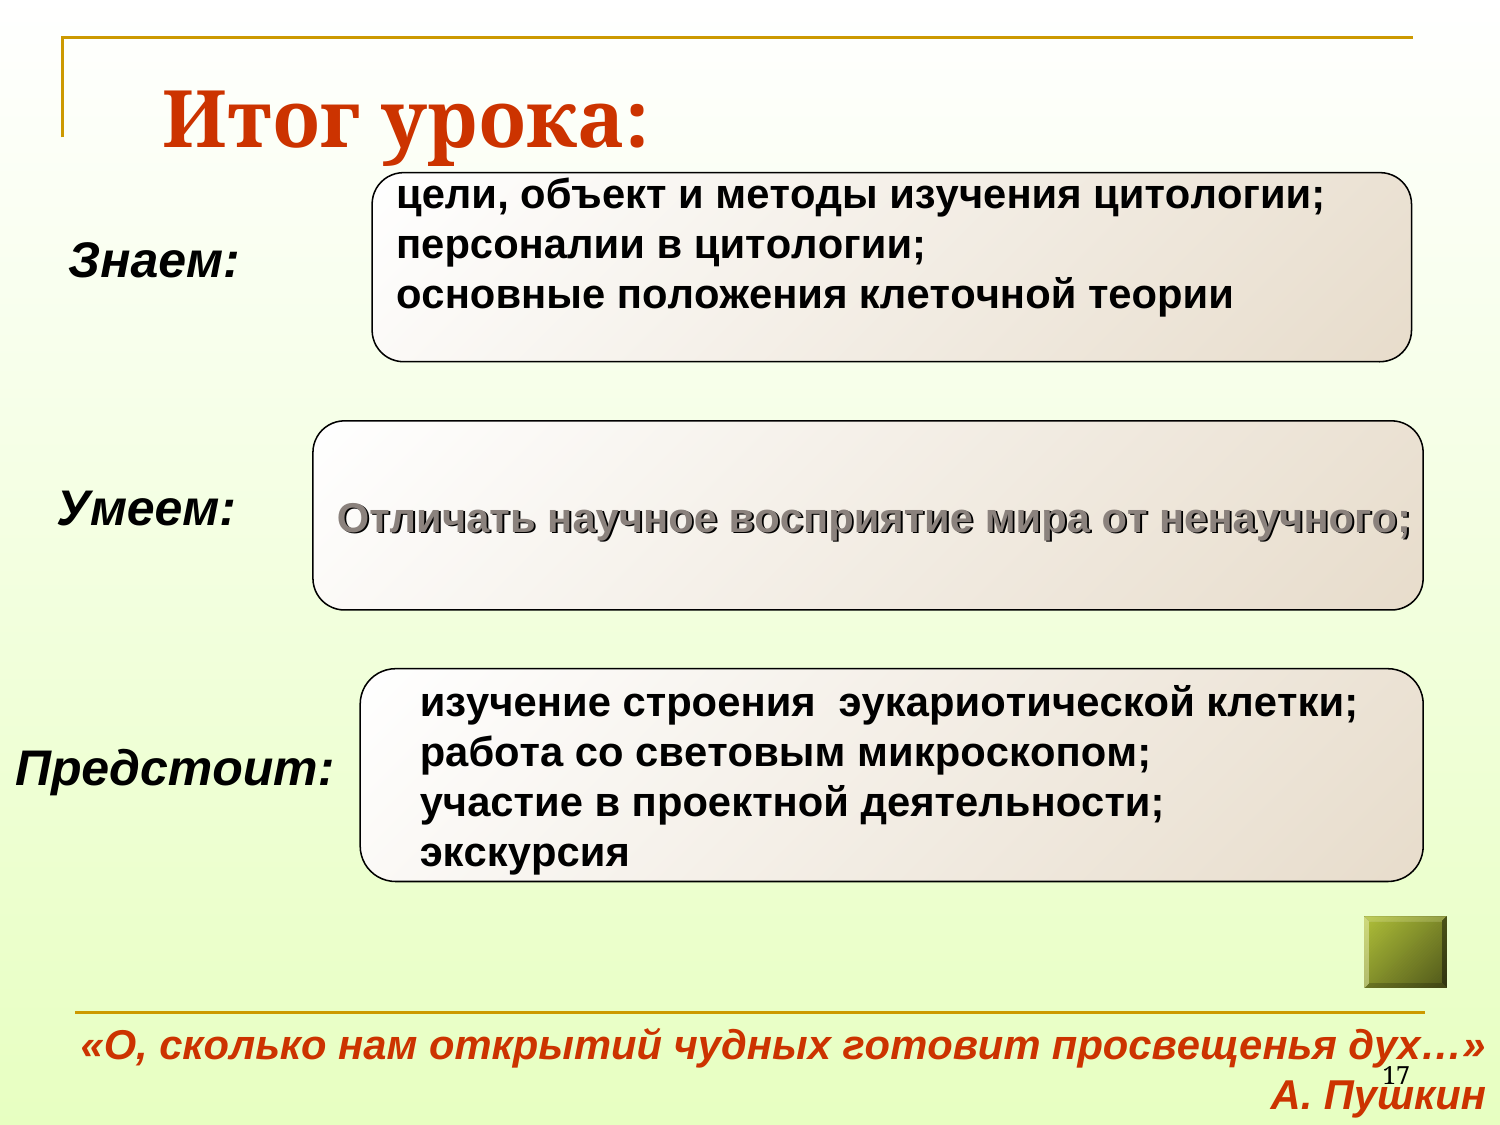

# Итог урока:
цели, объект и методы изучения цитологии;
персоналии в цитологии;
основные положения клеточной теории
Знаем:
Отличать научное восприятие мира от ненаучного;
Умеем:
 изучение строения эукариотической клетки;
 работа со световым микроскопом;
 участие в проектной деятельности;
 экскурсия
Предстоит:
«О, сколько нам открытий чудных готовит просвещенья дух…»
А. Пушкин
17